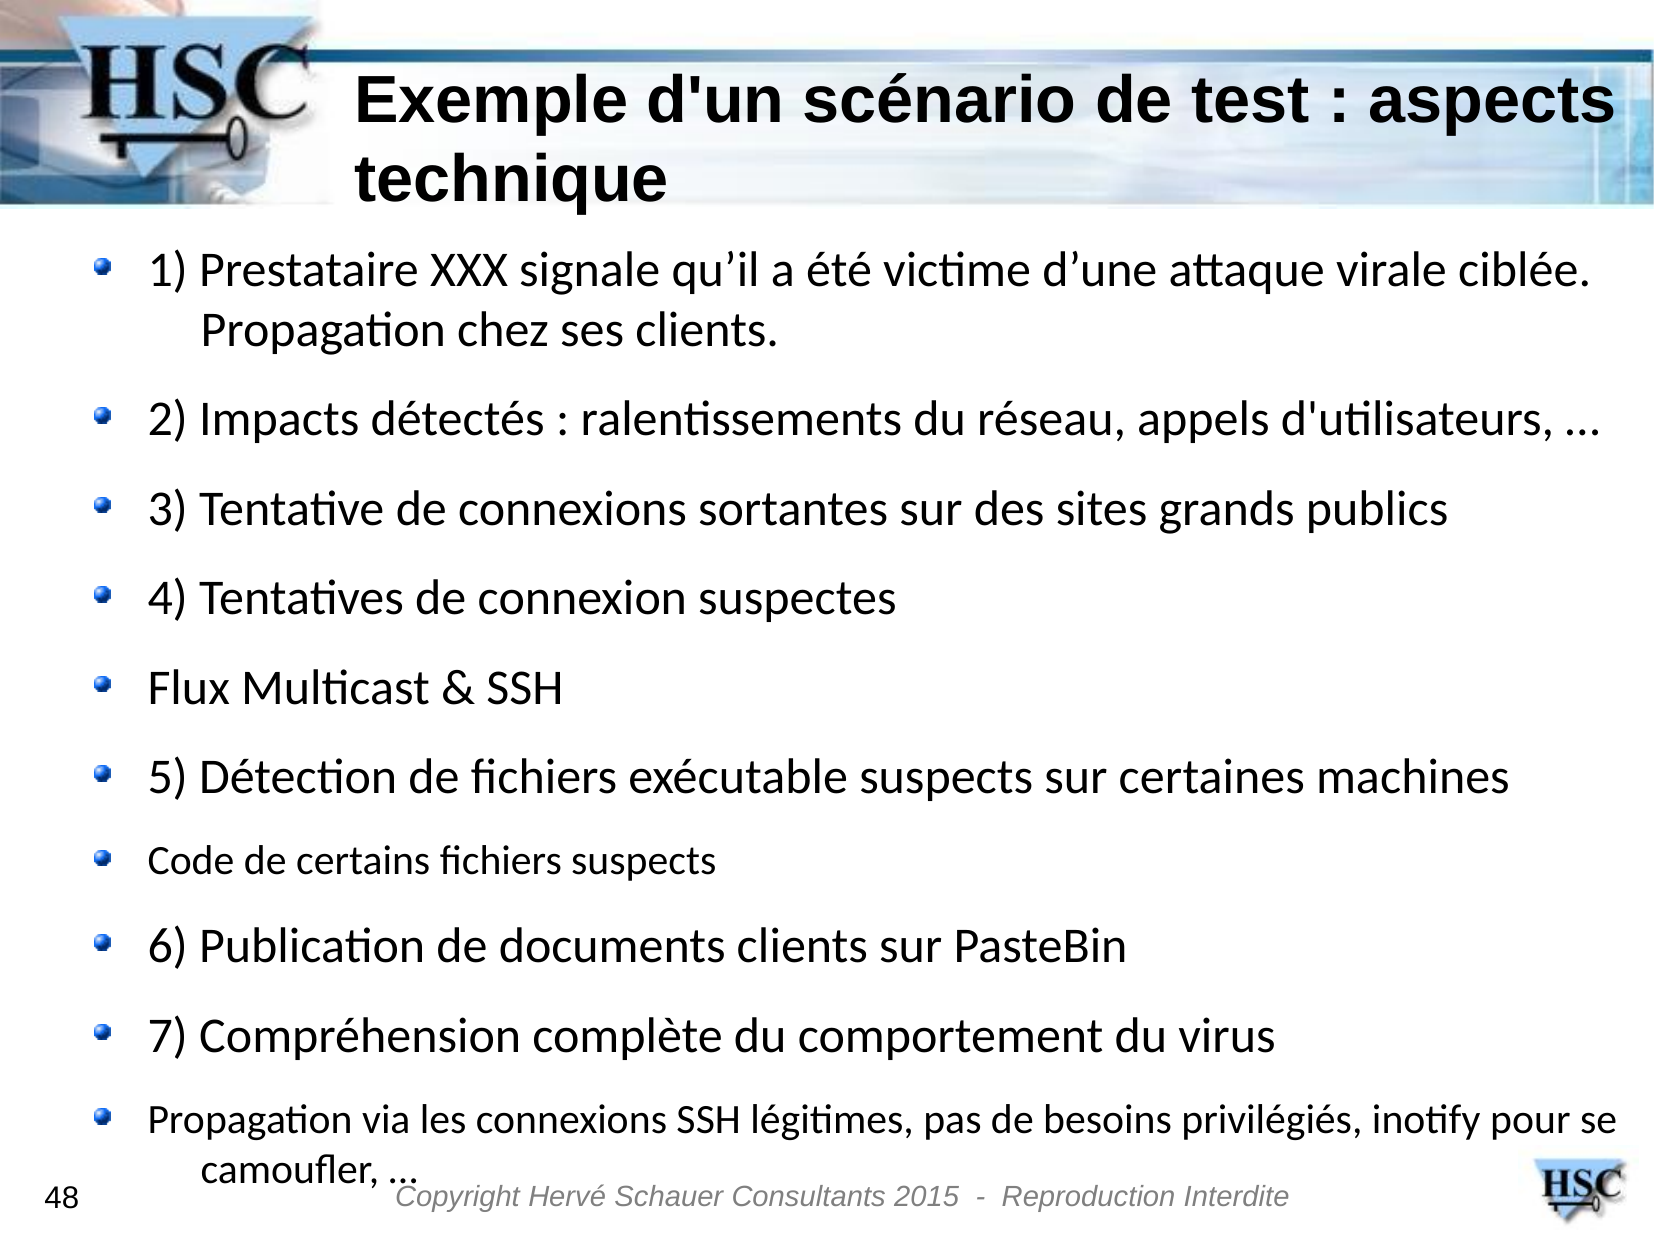

# Exemple d'un scénario de test : aspects technique
1) Prestataire XXX signale qu’il a été victime d’une attaque virale ciblée. Propagation chez ses clients.
2) Impacts détectés : ralentissements du réseau, appels d'utilisateurs, …
3) Tentative de connexions sortantes sur des sites grands publics
4) Tentatives de connexion suspectes
Flux Multicast & SSH
5) Détection de fichiers exécutable suspects sur certaines machines
Code de certains fichiers suspects
6) Publication de documents clients sur PasteBin
7) Compréhension complète du comportement du virus
Propagation via les connexions SSH légitimes, pas de besoins privilégiés, inotify pour se camoufler, …